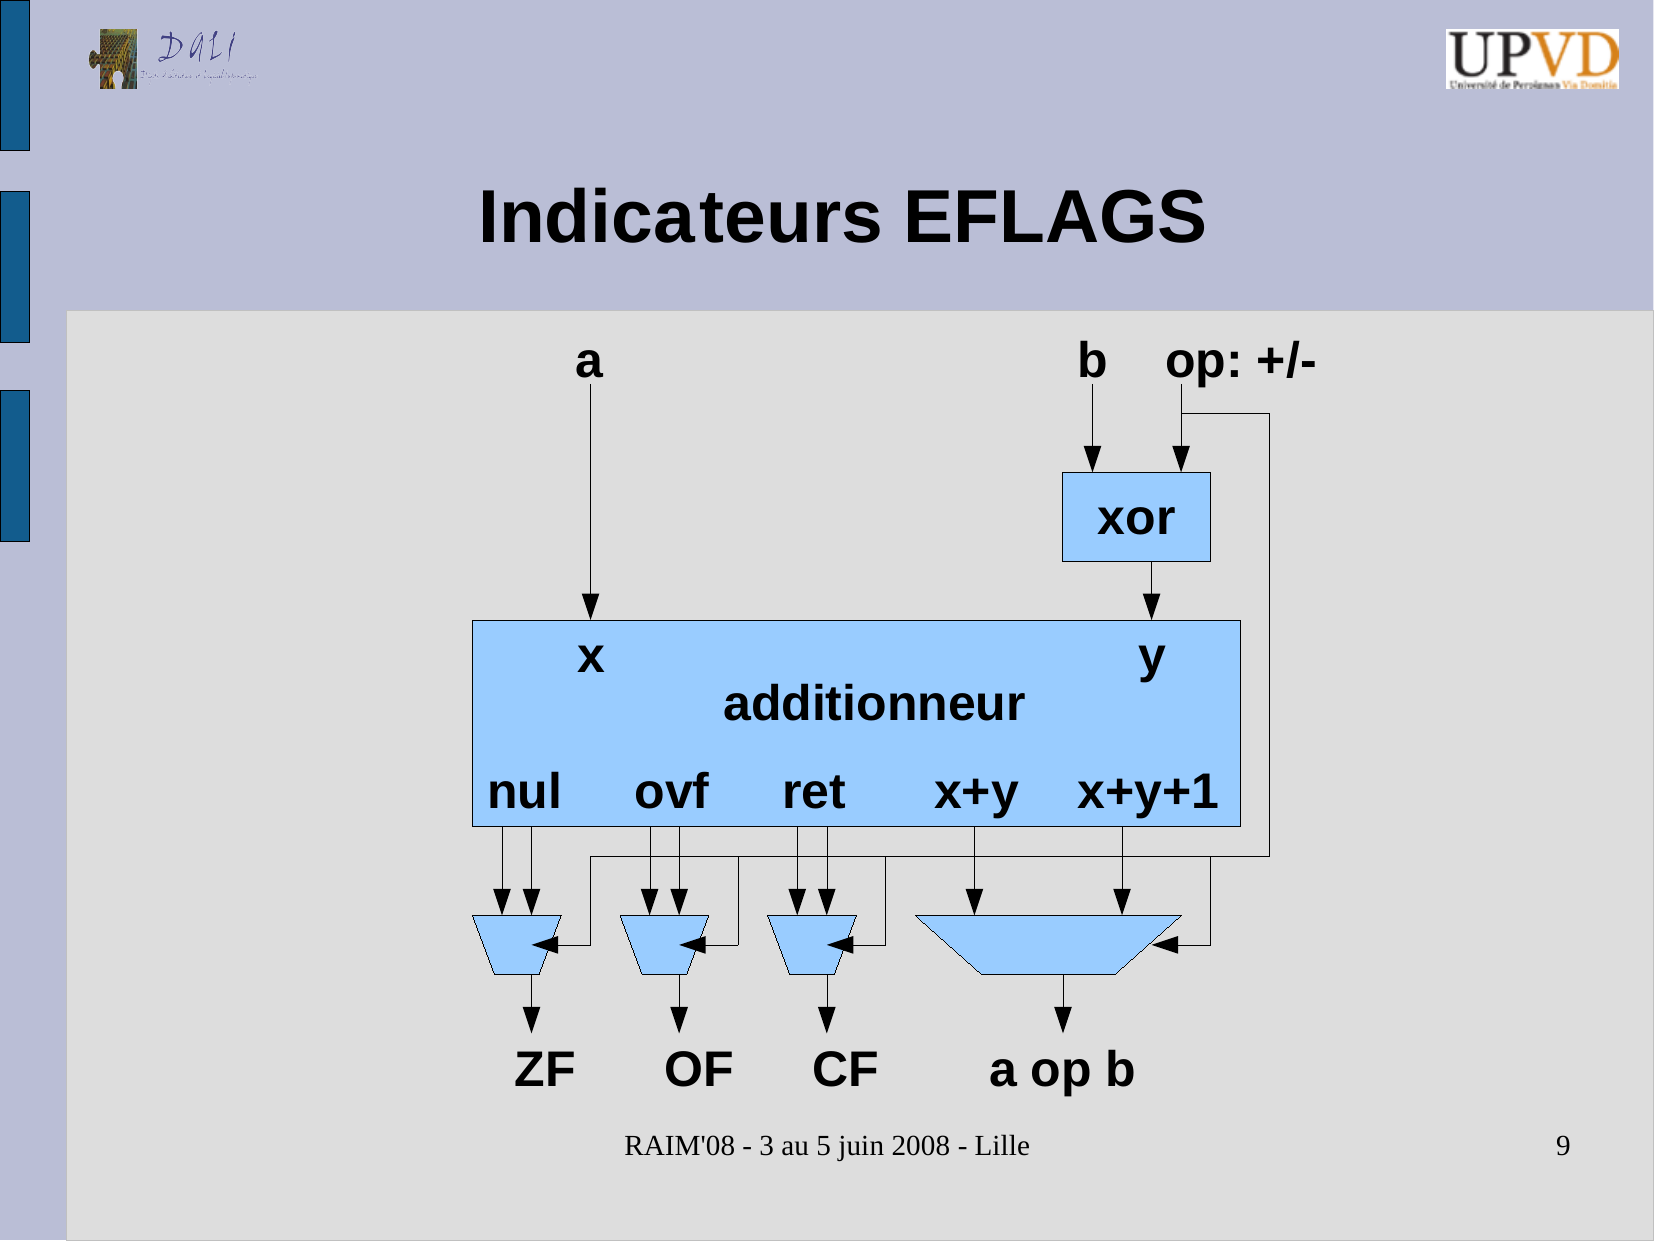

Indica	teurs EFLAGS
a
b
op: +/-
xor
x
y
additionneur
nul
ovf
ret
x+y
x+y+1
ZF
OF
CF
a op b
RAIM'08 - 3 au 5 juin 2008 - Lille
9